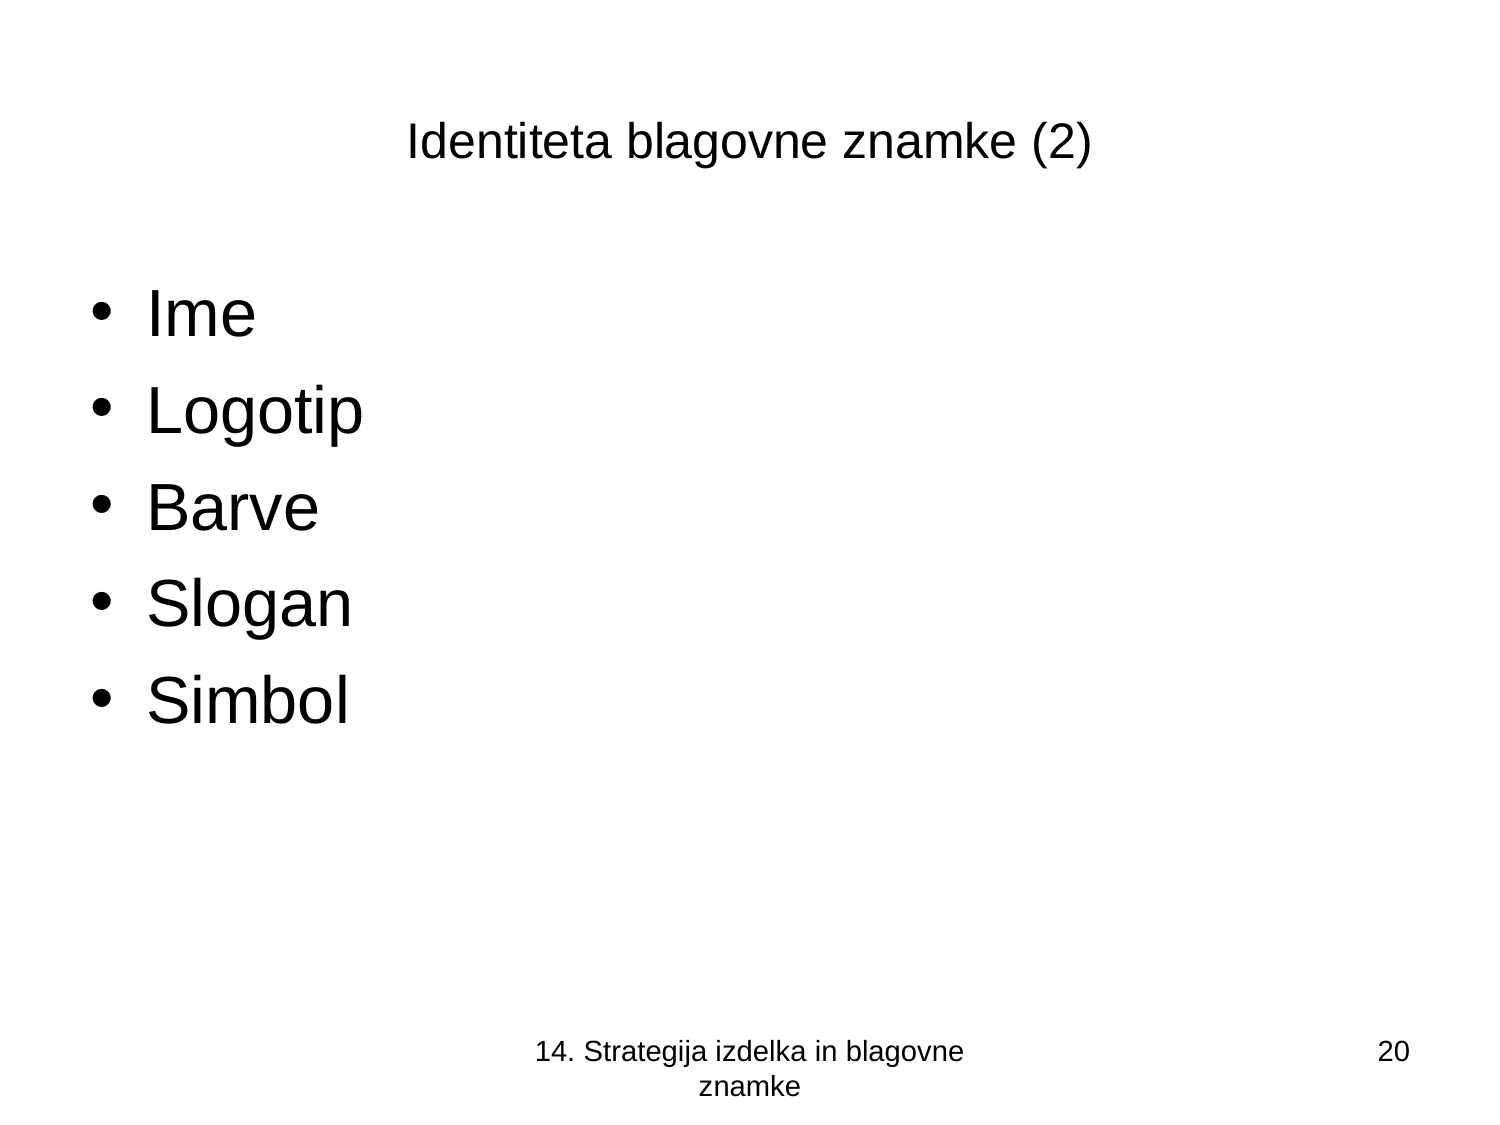

# Identiteta blagovne znamke (2)
Ime
Logotip
Barve
Slogan
Simbol
14. Strategija izdelka in blagovne znamke